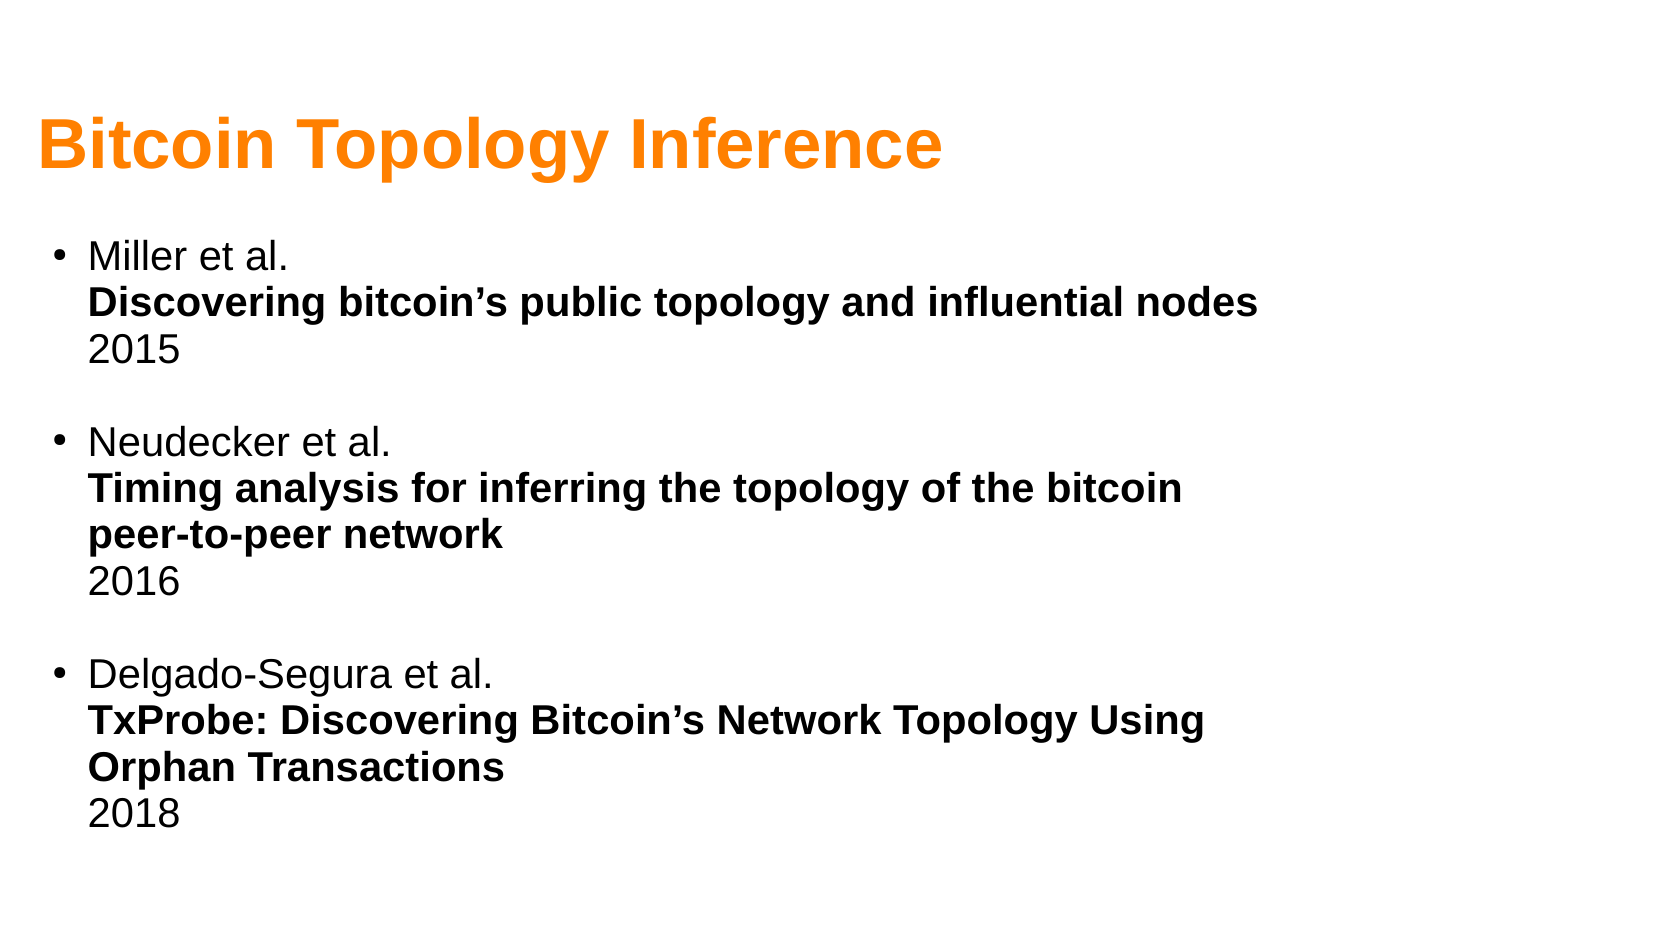

# Bitcoin Topology Inference
Miller et al.
Discovering bitcoin’s public topology and influential nodes
2015
Neudecker et al.
Timing analysis for inferring the topology of the bitcoin
peer-to-peer network
2016
Delgado-Segura et al.
TxProbe: Discovering Bitcoin’s Network Topology Using
Orphan Transactions
2018